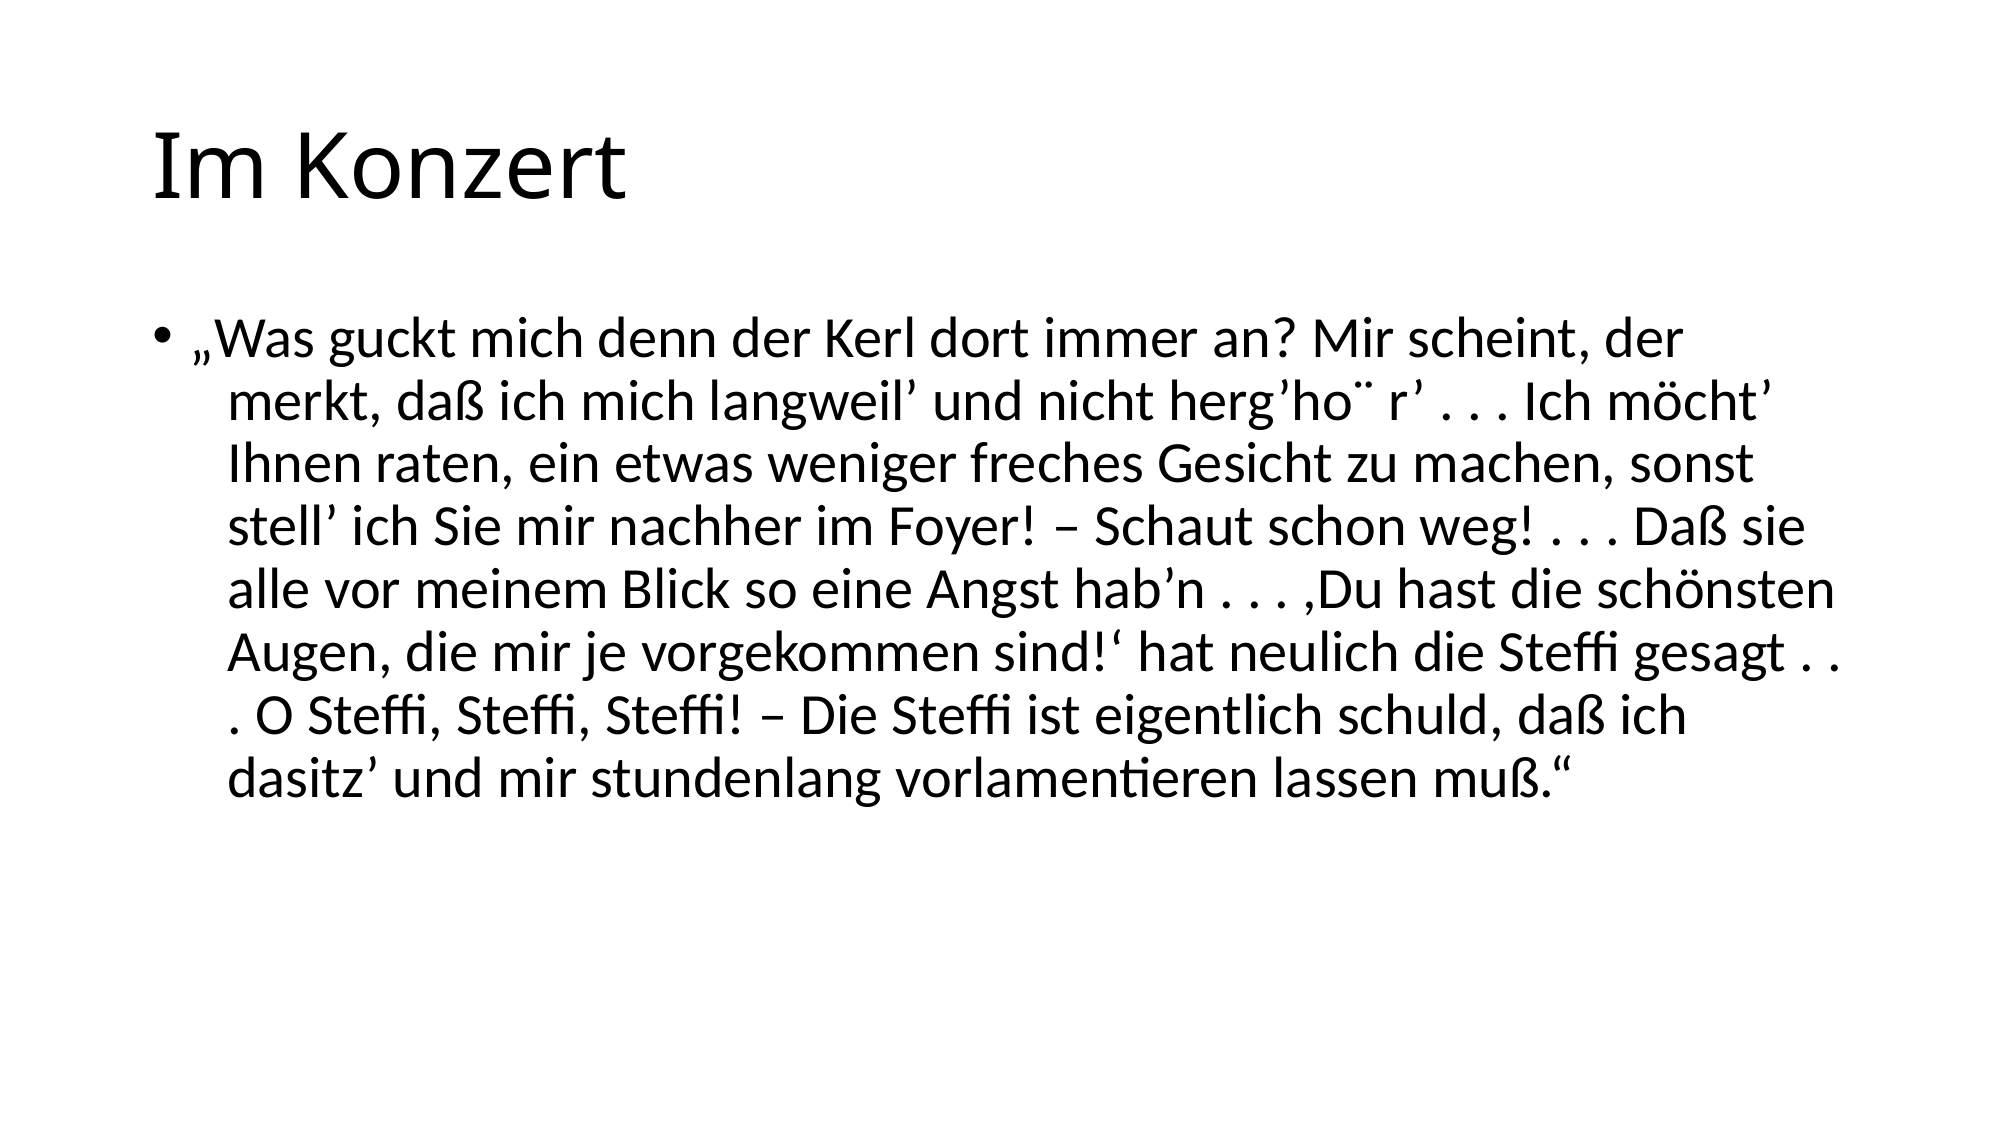

# Im Konzert
„Was guckt mich denn der Kerl dort immer an? Mir scheint, der merkt, daß ich mich langweil’ und nicht herg’ho¨ r’ . . . Ich möcht’ Ihnen raten, ein etwas weniger freches Gesicht zu machen, sonst stell’ ich Sie mir nachher im Foyer! – Schaut schon weg! . . . Daß sie alle vor meinem Blick so eine Angst hab’n . . . ,Du hast die schönsten Augen, die mir je vorgekommen sind!‘ hat neulich die Steffi gesagt . . . O Steffi, Steffi, Steffi! – Die Steffi ist eigentlich schuld, daß ich dasitz’ und mir stundenlang vorlamentieren lassen muß.“